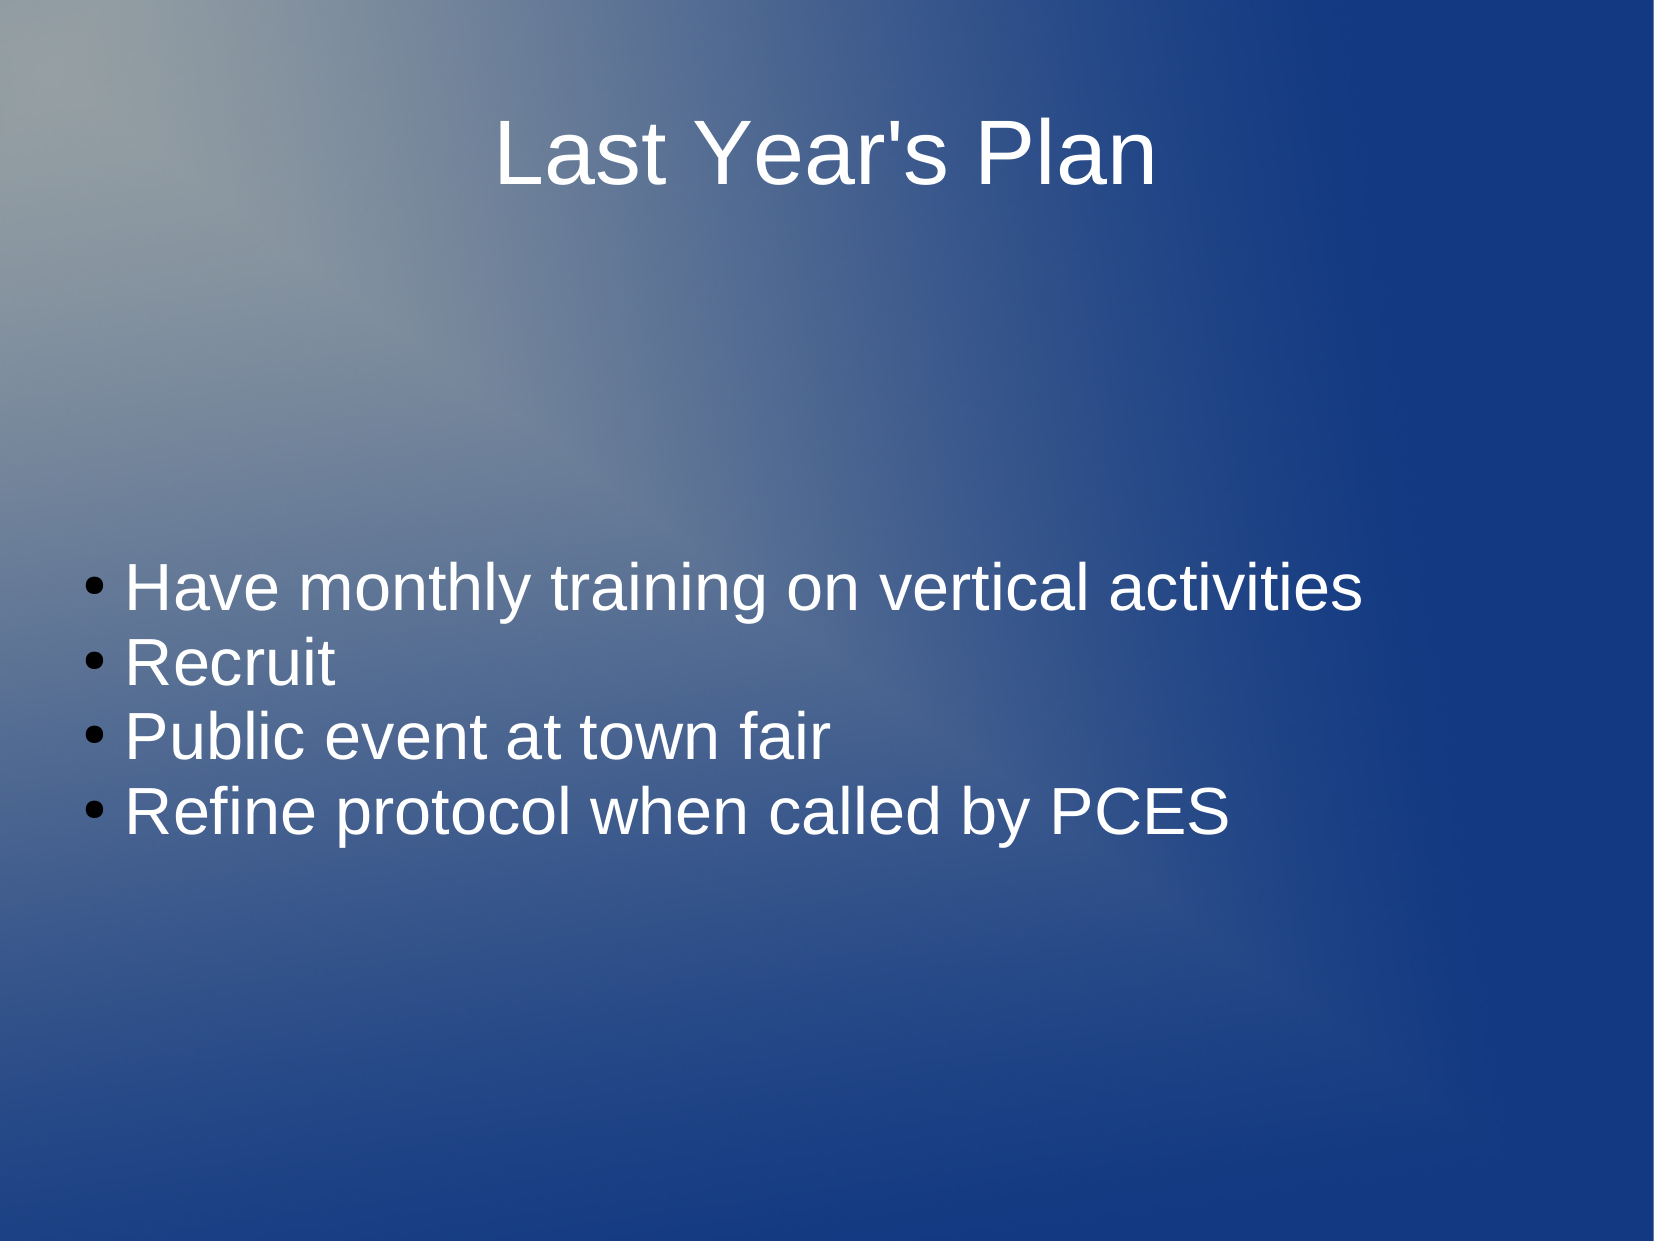

# Last Year's Plan
 Have monthly training on vertical activities
 Recruit
 Public event at town fair
 Refine protocol when called by PCES